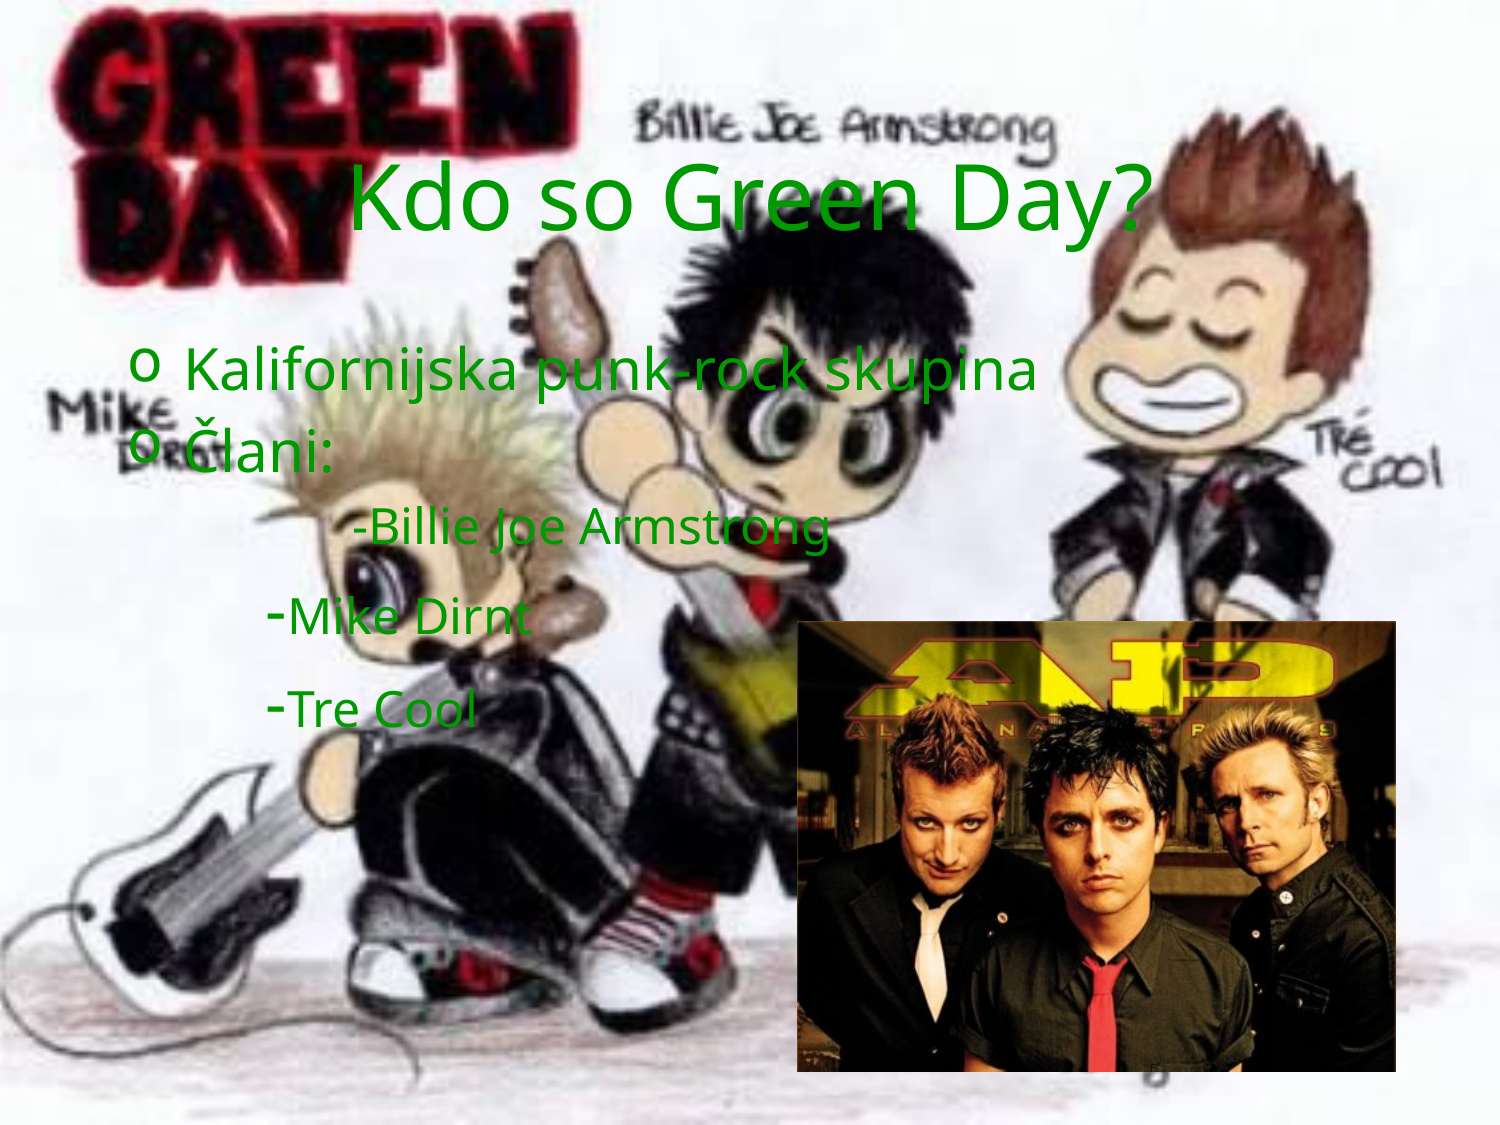

# Kdo so Green Day?
Kalifornijska punk-rock skupina
Člani:
-Billie Joe Armstrong
 -Mike Dirnt
 -Tre Cool